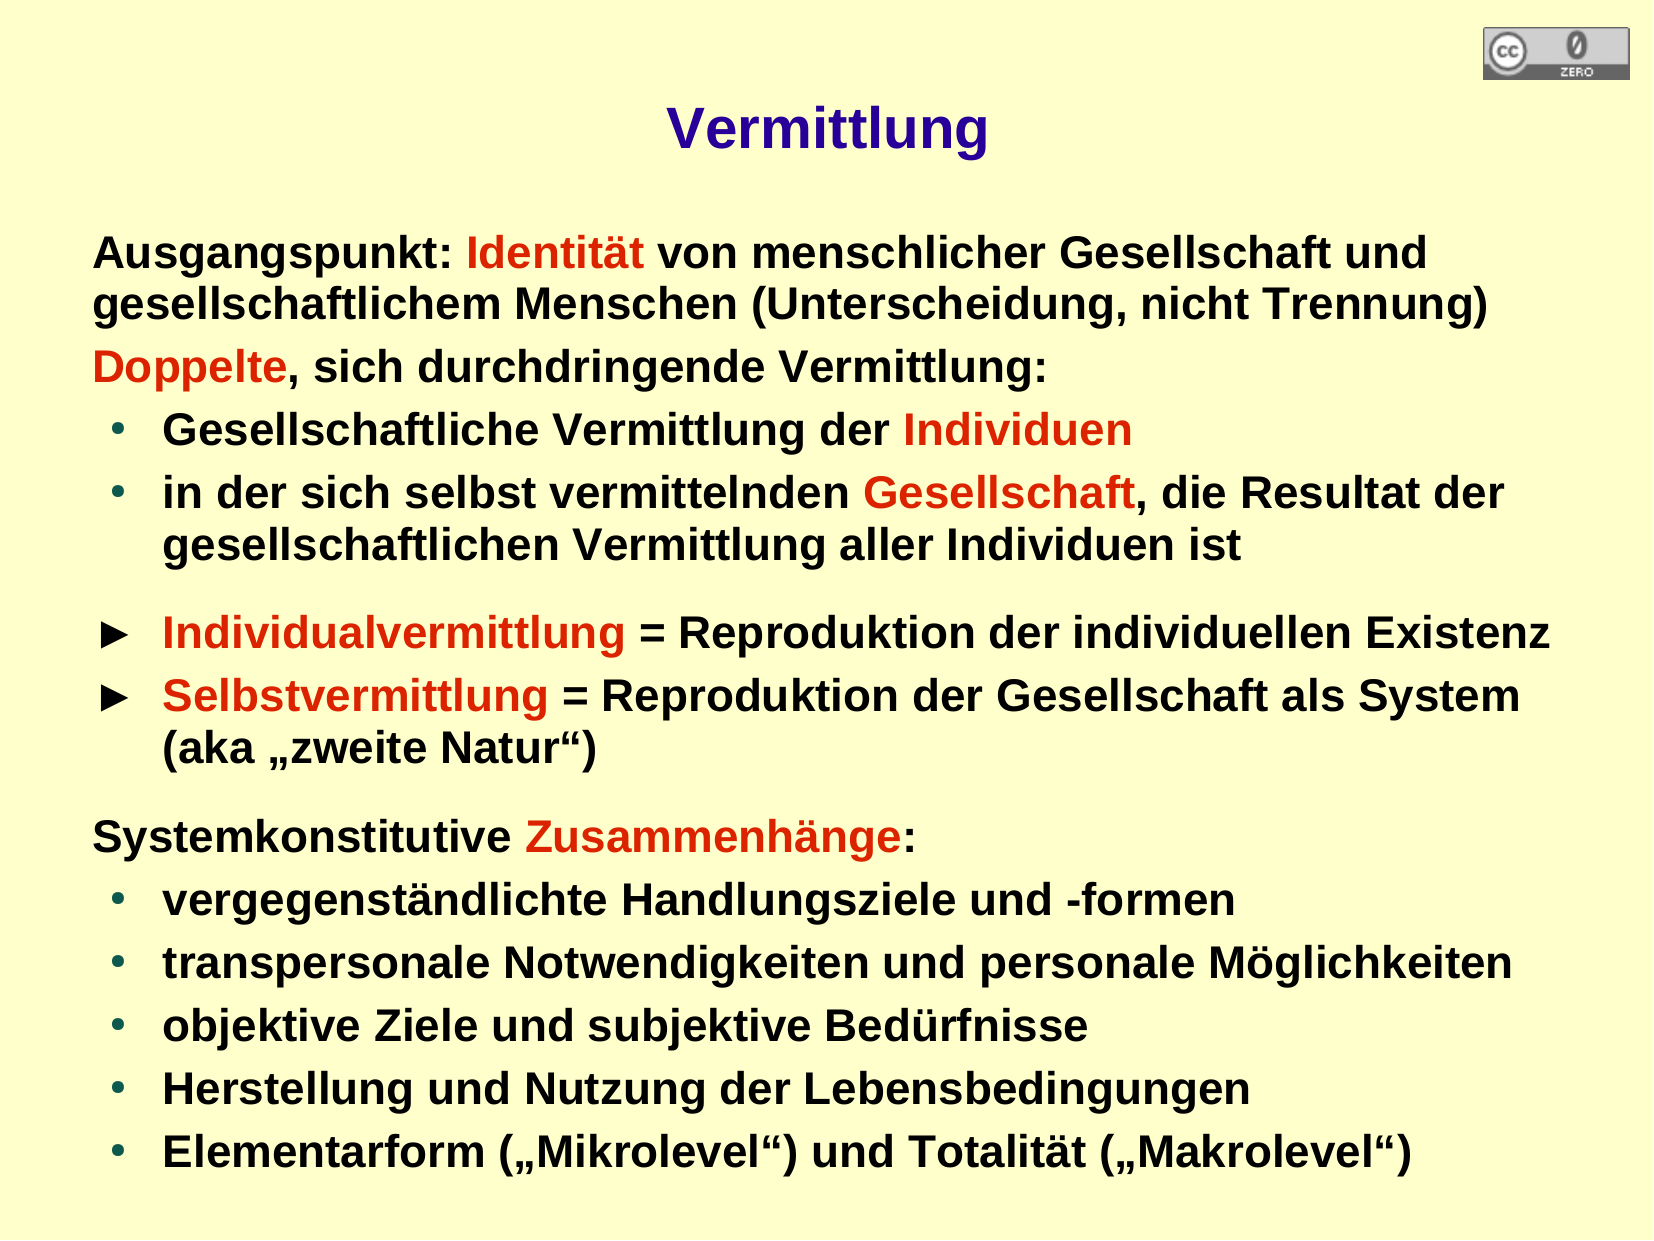

# Vermittlung
Ausgangspunkt: Identität von menschlicher Gesellschaft und gesellschaftlichem Menschen (Unterscheidung, nicht Trennung)
Doppelte, sich durchdringende Vermittlung:
Gesellschaftliche Vermittlung der Individuen
in der sich selbst vermittelnden Gesellschaft, die Resultat der gesellschaftlichen Vermittlung aller Individuen ist
►	Individualvermittlung = Reproduktion der individuellen Existenz
►	Selbstvermittlung = Reproduktion der Gesellschaft als System
	(aka „zweite Natur“)
Systemkonstitutive Zusammenhänge:
vergegenständlichte Handlungsziele und -formen
transpersonale Notwendigkeiten und personale Möglichkeiten
objektive Ziele und subjektive Bedürfnisse
Herstellung und Nutzung der Lebensbedingungen
Elementarform („Mikrolevel“) und Totalität („Makrolevel“)